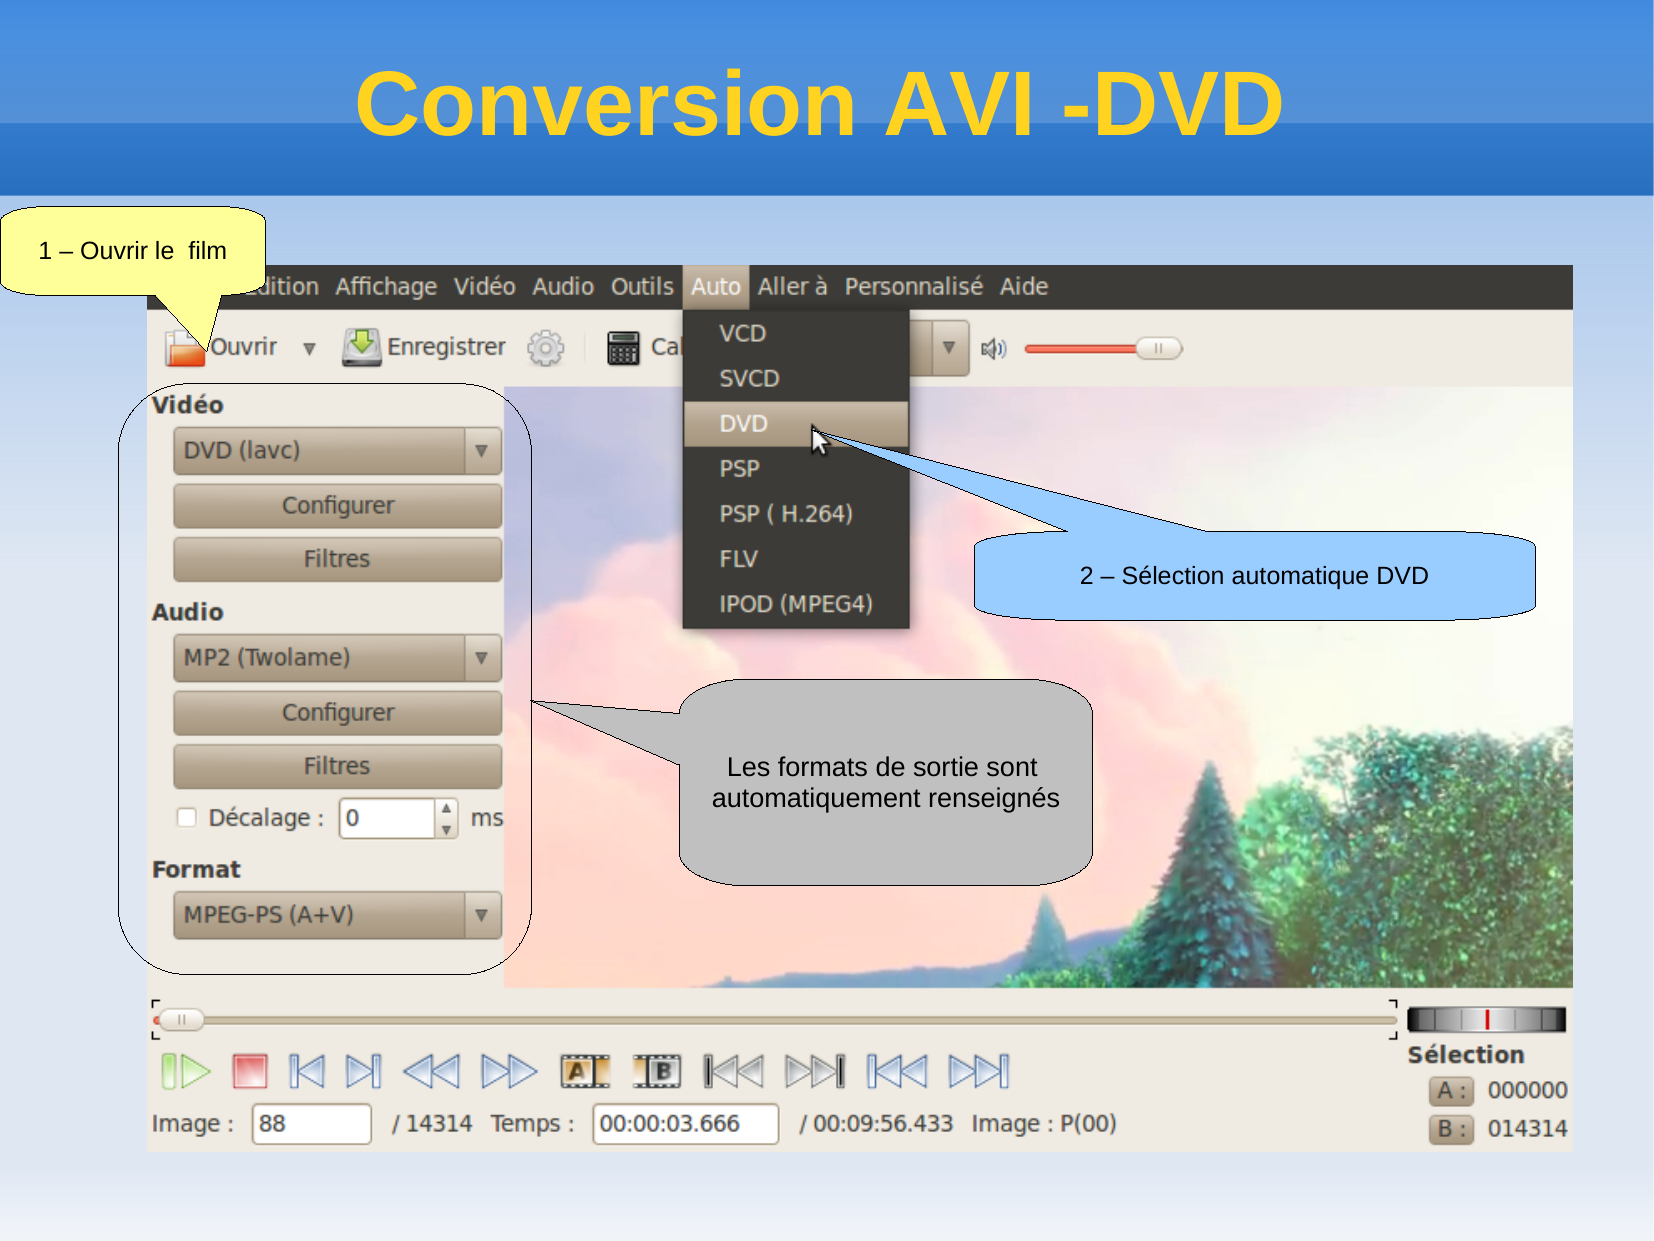

# Conversion AVI -DVD
1 – Ouvrir le film
2 – Sélection automatique DVD
Les formats de sortie sont
automatiquement renseignés